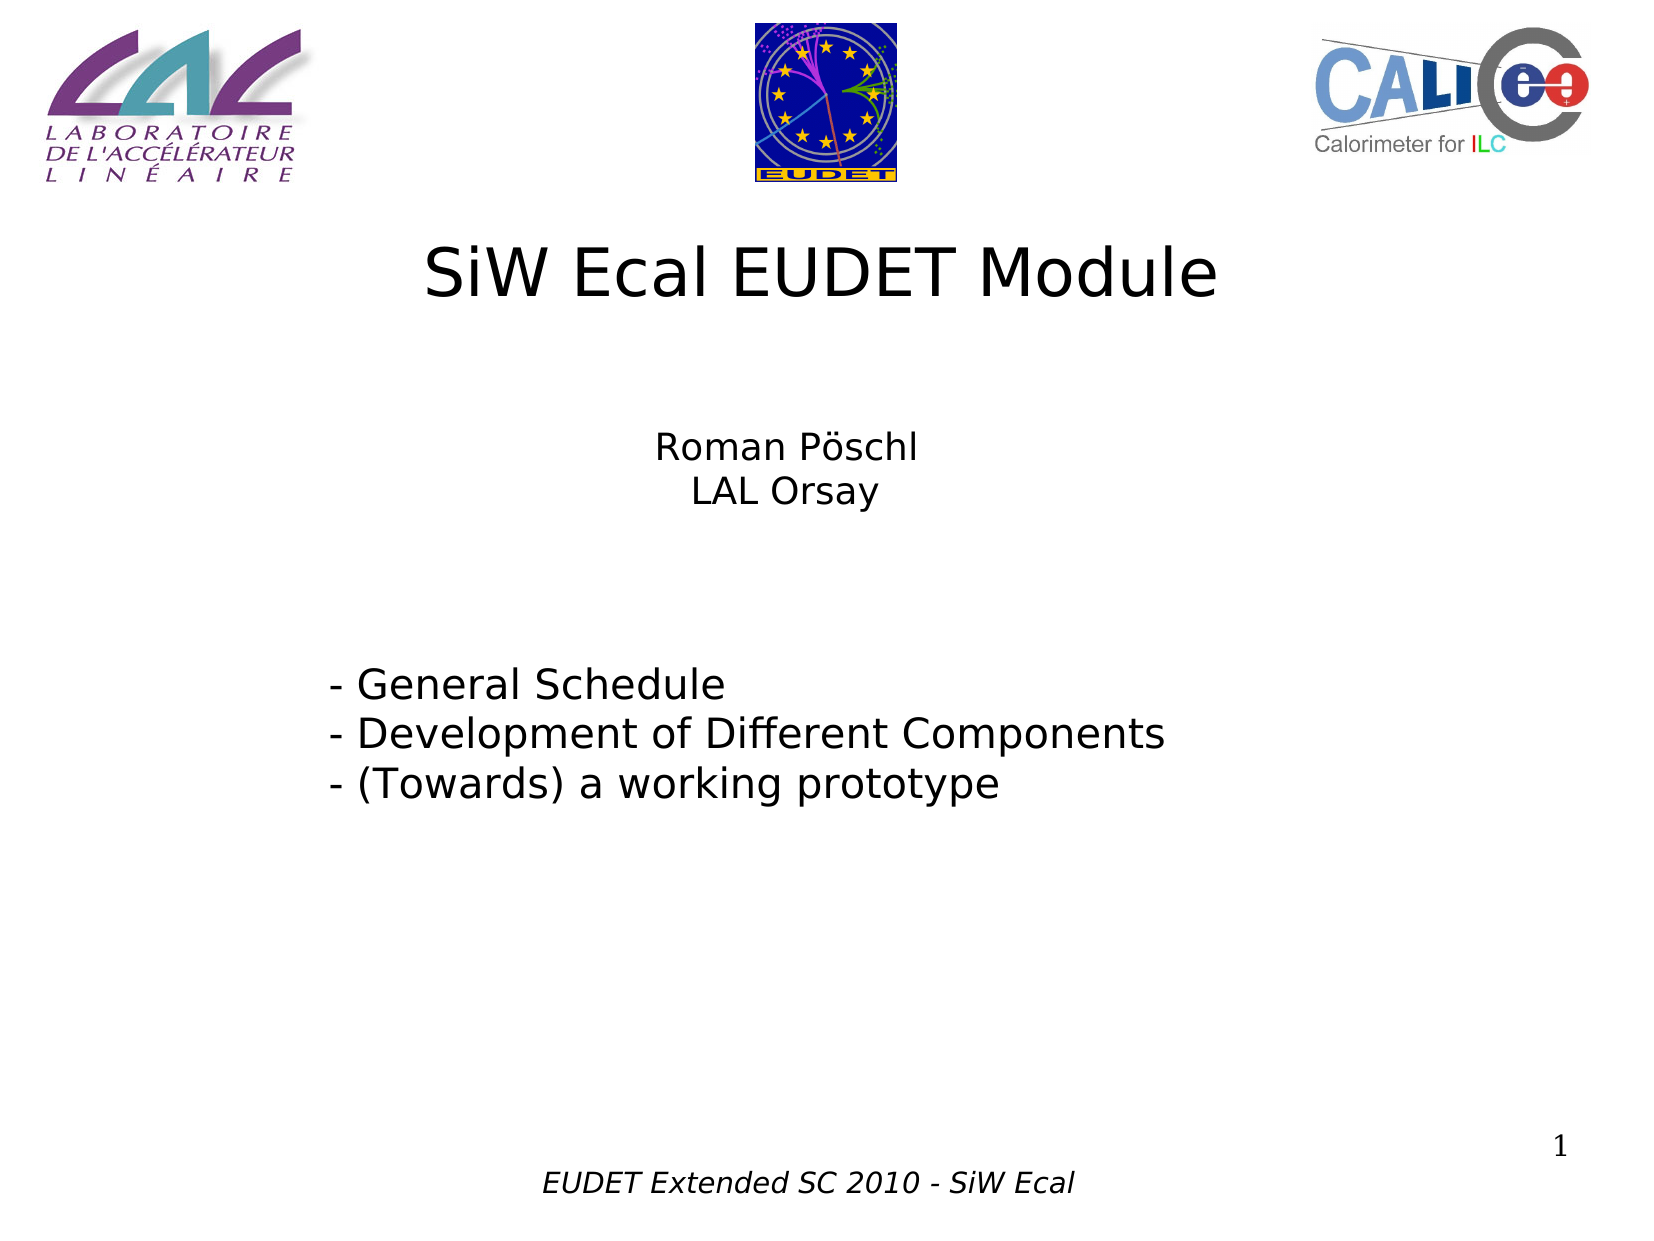

SiW Ecal EUDET Module
 Roman Pöschl
 LAL Orsay
- General Schedule
- Development of Different Components
- (Towards) a working prototype
1